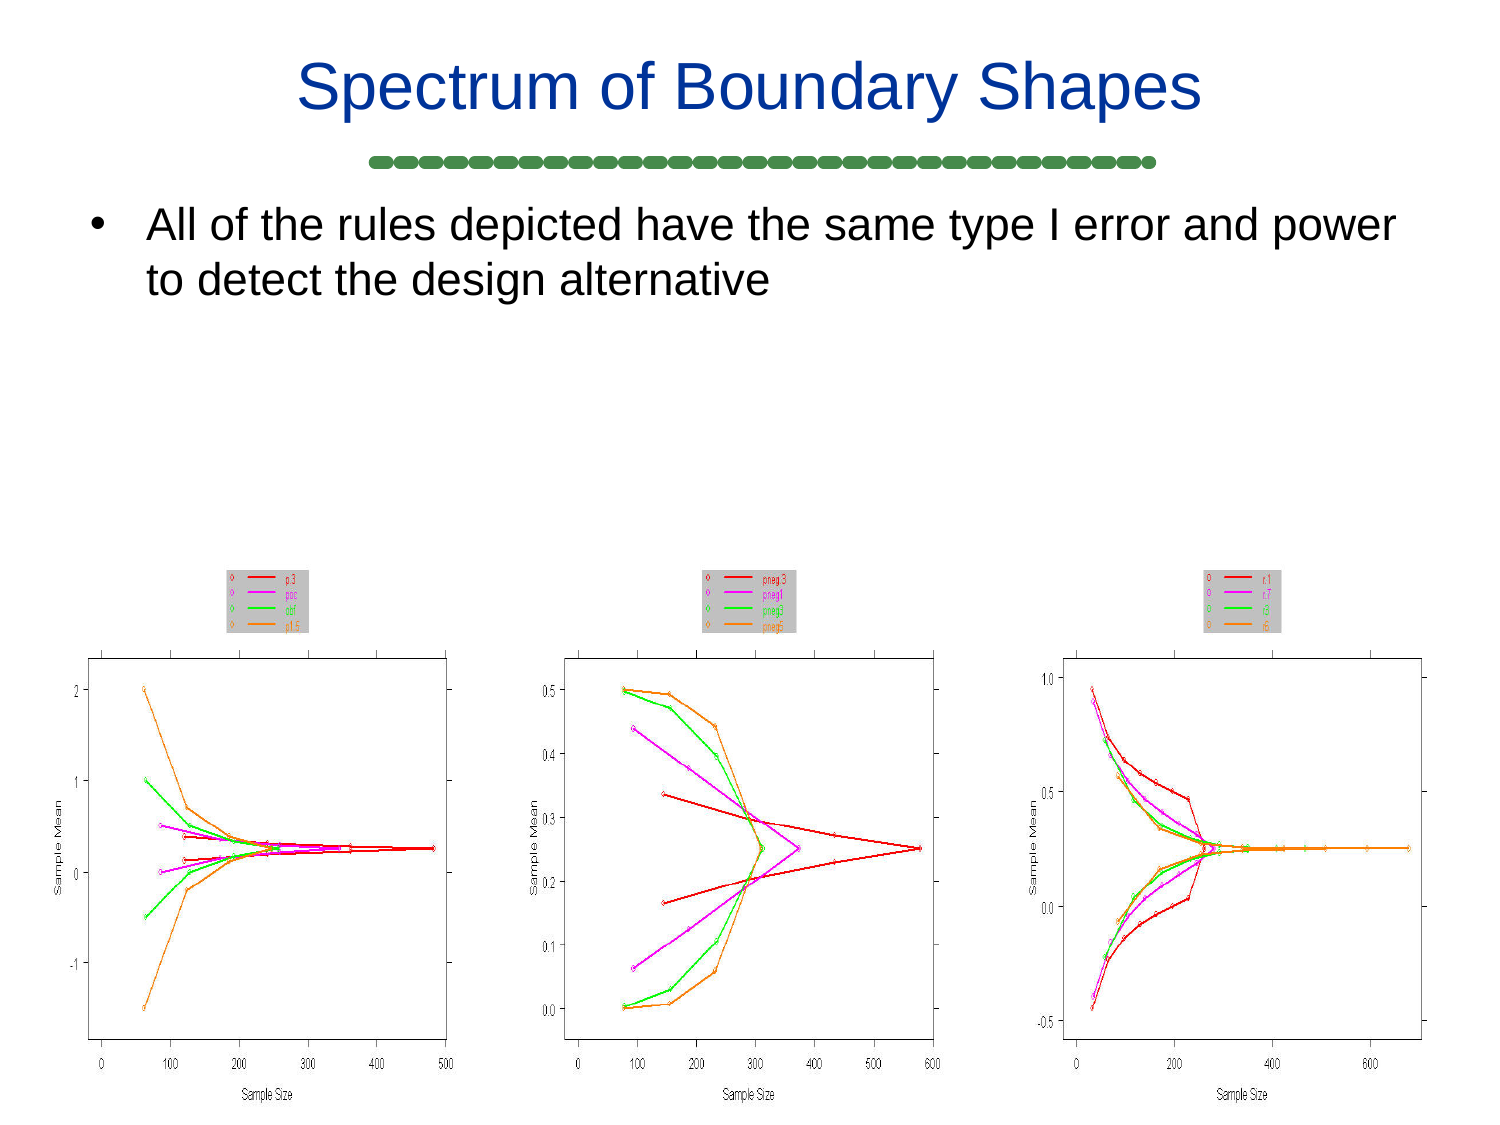

# Spectrum of Boundary Shapes
All of the rules depicted have the same type I error and power to detect the design alternative
103